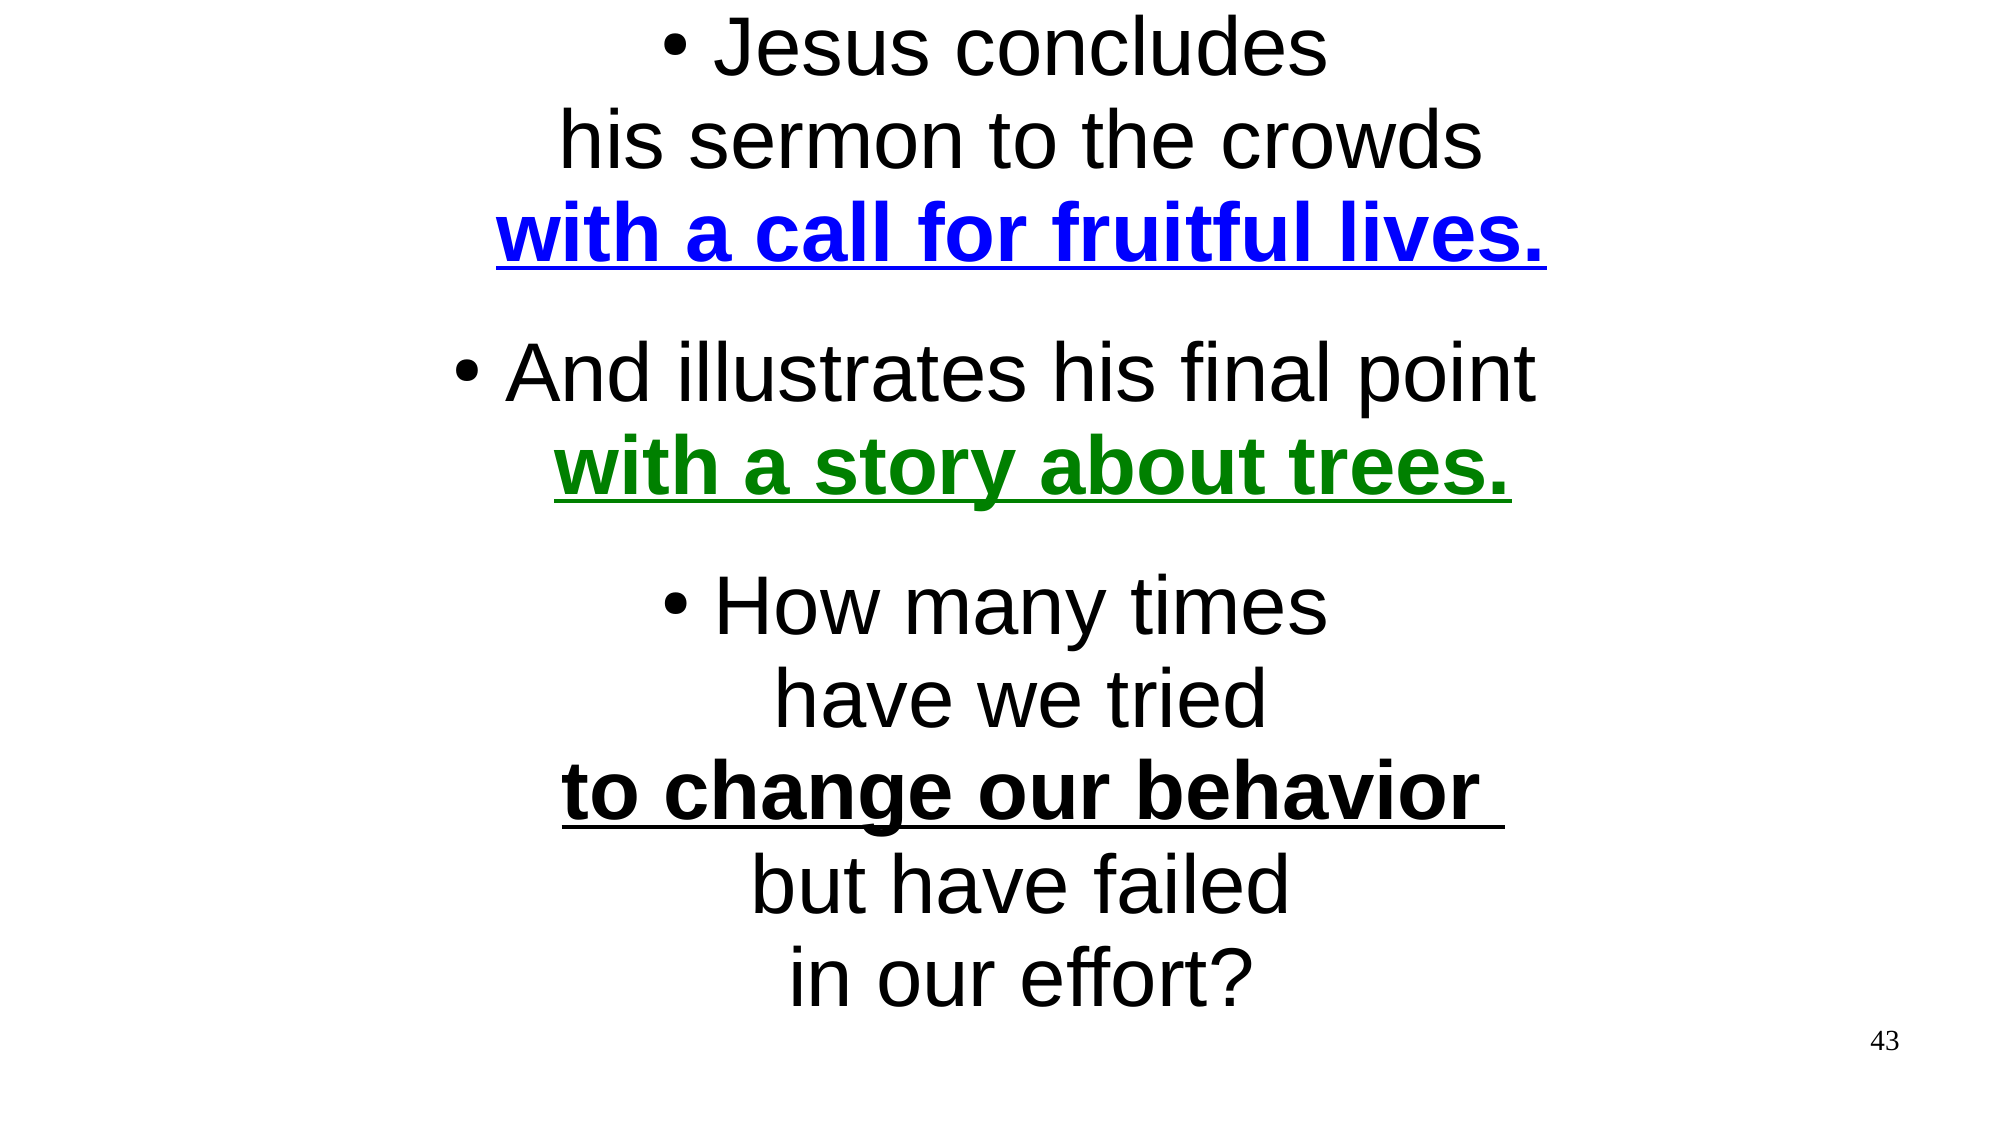

# Jesus concludes his sermon to the crowds with a call for fruitful lives.
And illustrates his final point
with a story about trees.
How many times
have we tried
to change our behavior
but have failed
in our effort?
43